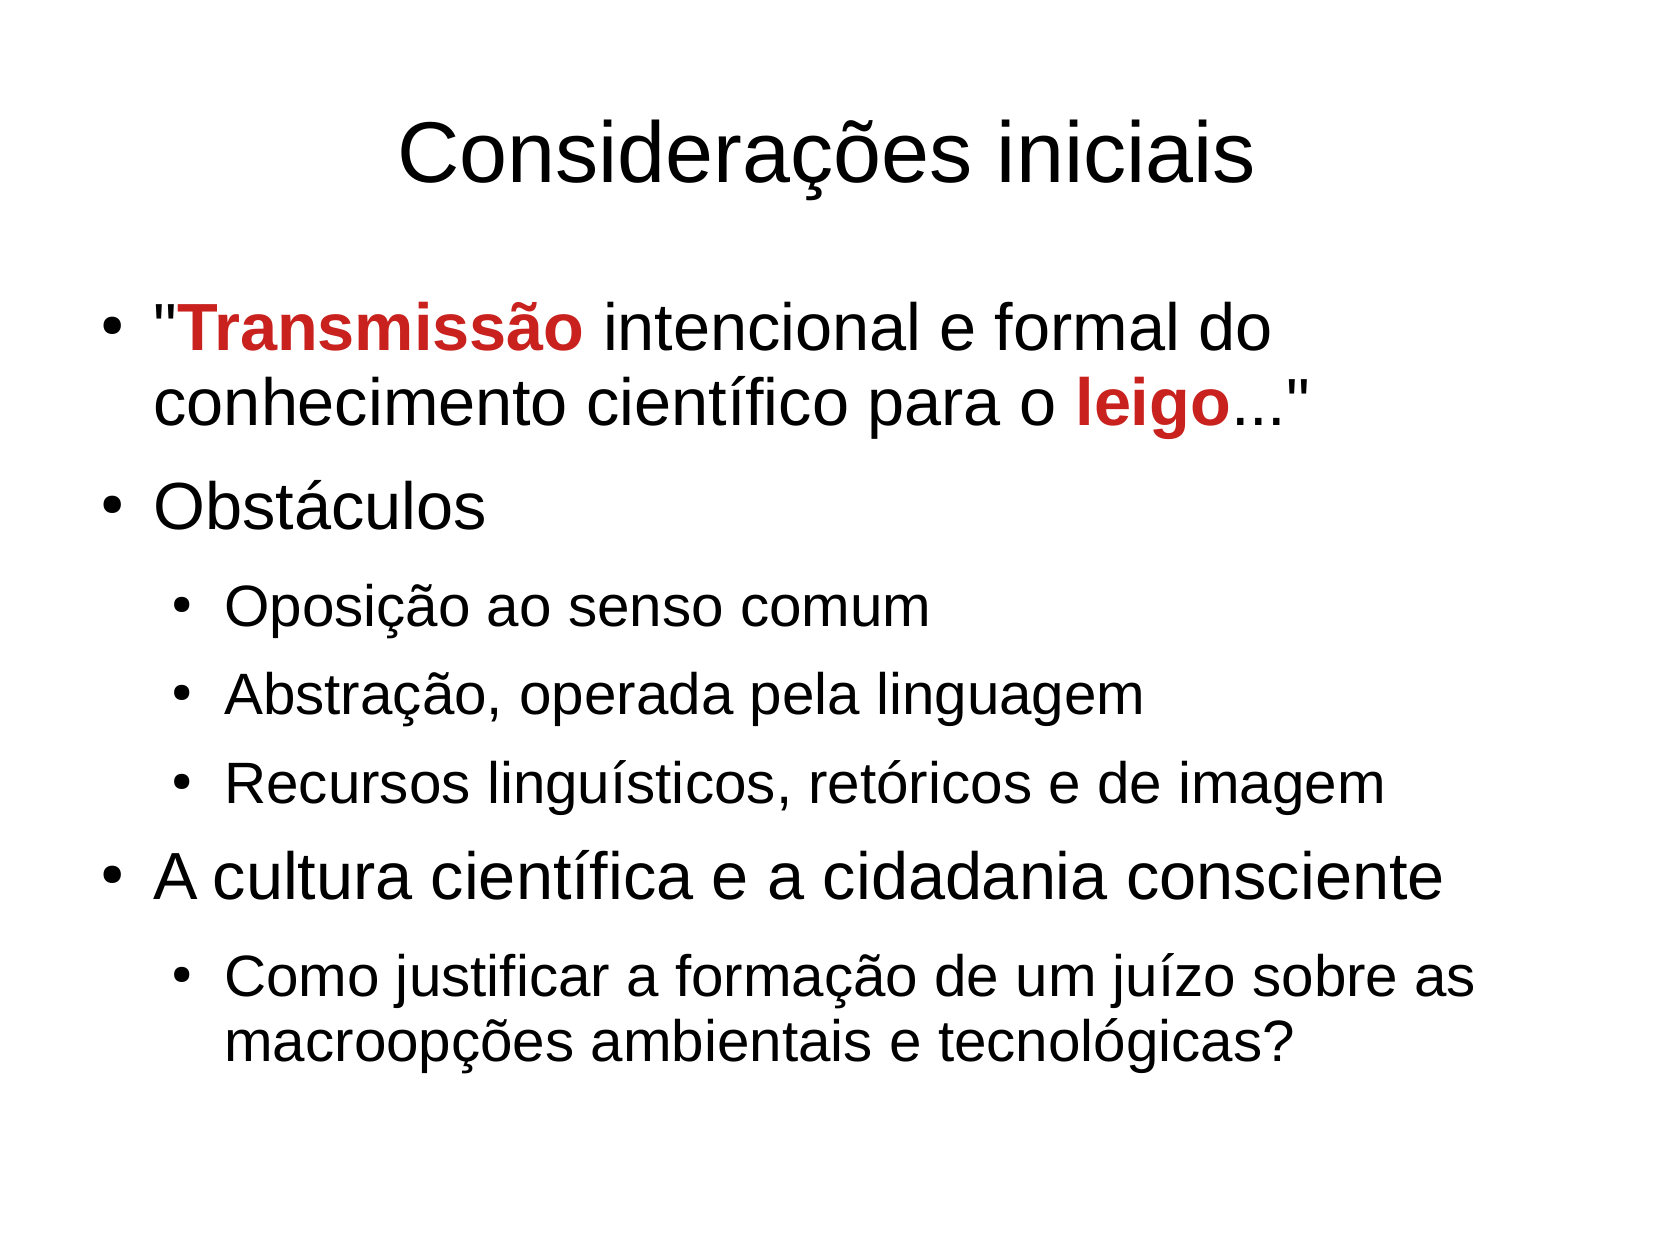

# Considerações iniciais
"Transmissão intencional e formal do conhecimento científico para o leigo..."
Obstáculos
Oposição ao senso comum
Abstração, operada pela linguagem
Recursos linguísticos, retóricos e de imagem
A cultura científica e a cidadania consciente
Como justificar a formação de um juízo sobre as macroopções ambientais e tecnológicas?